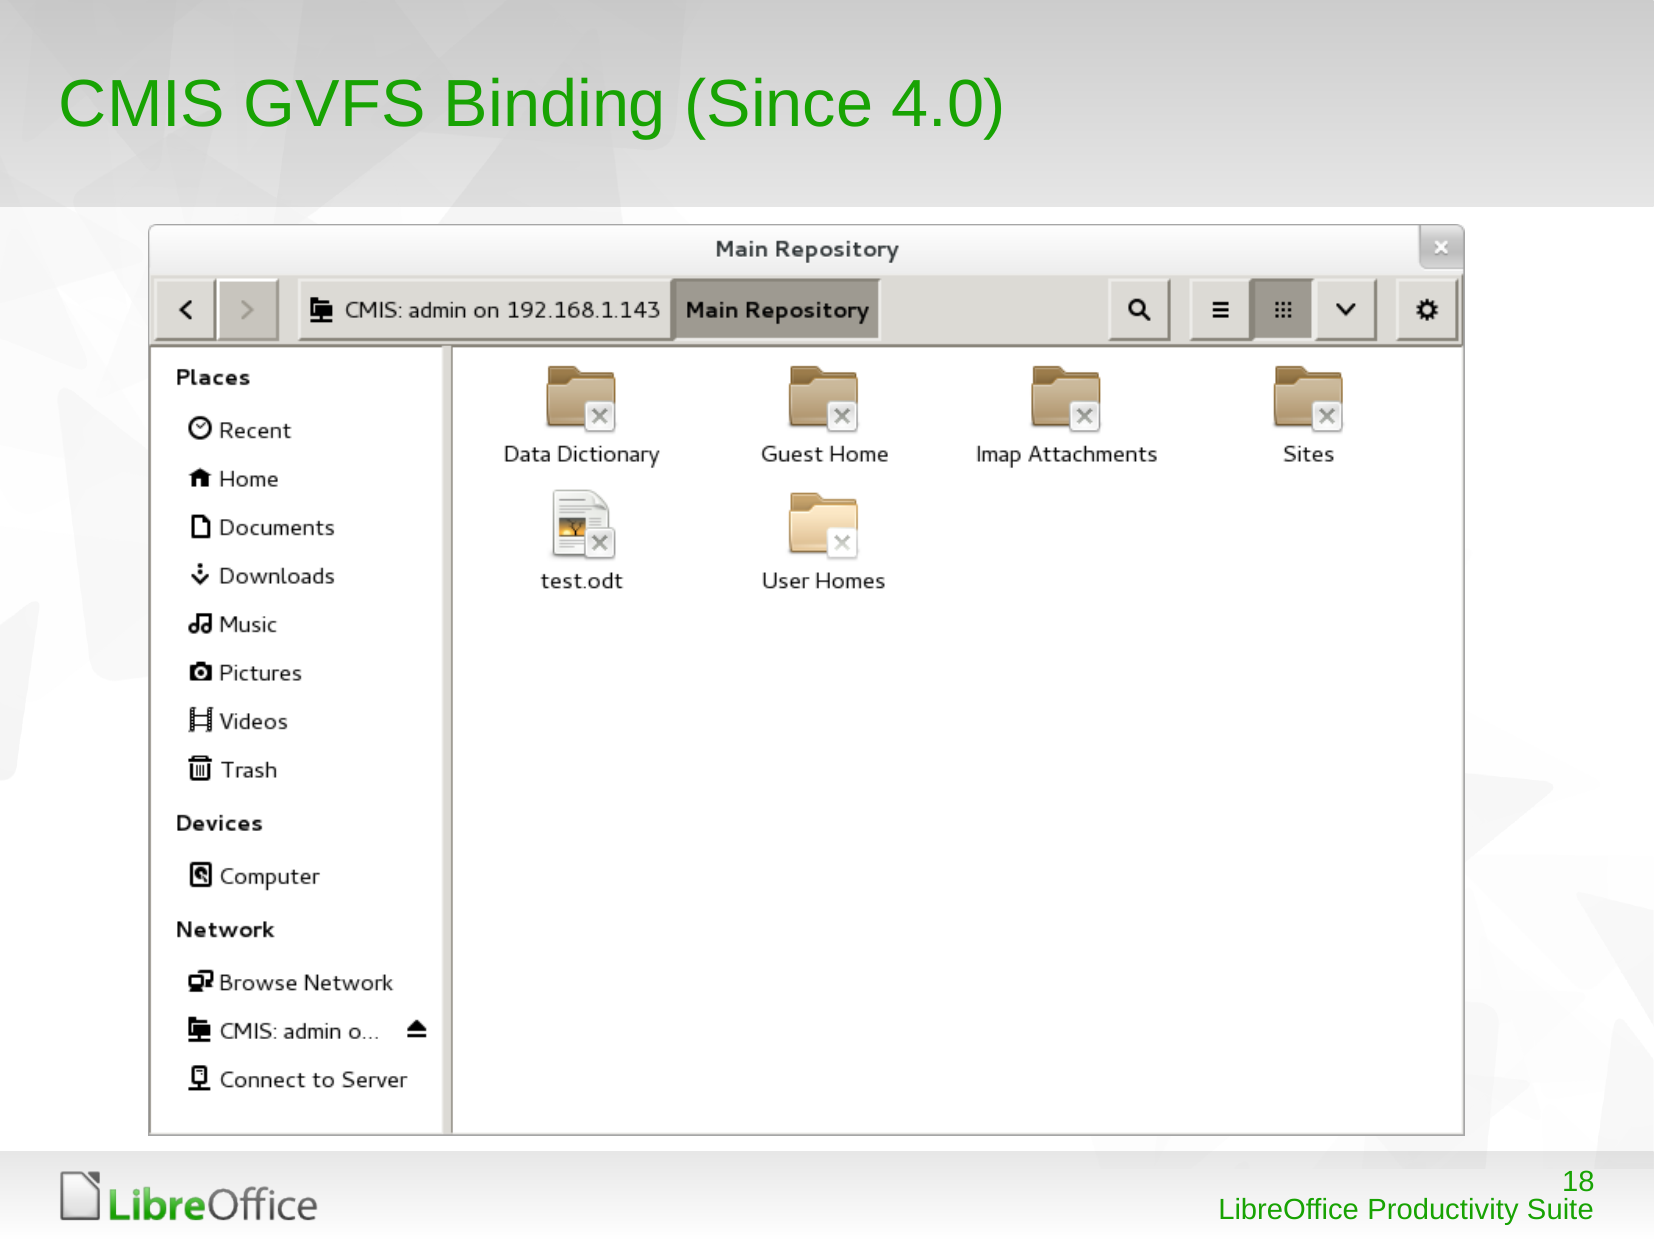

# CMIS GVFS Binding (Since 4.0)
18
LibreOffice Productivity Suite